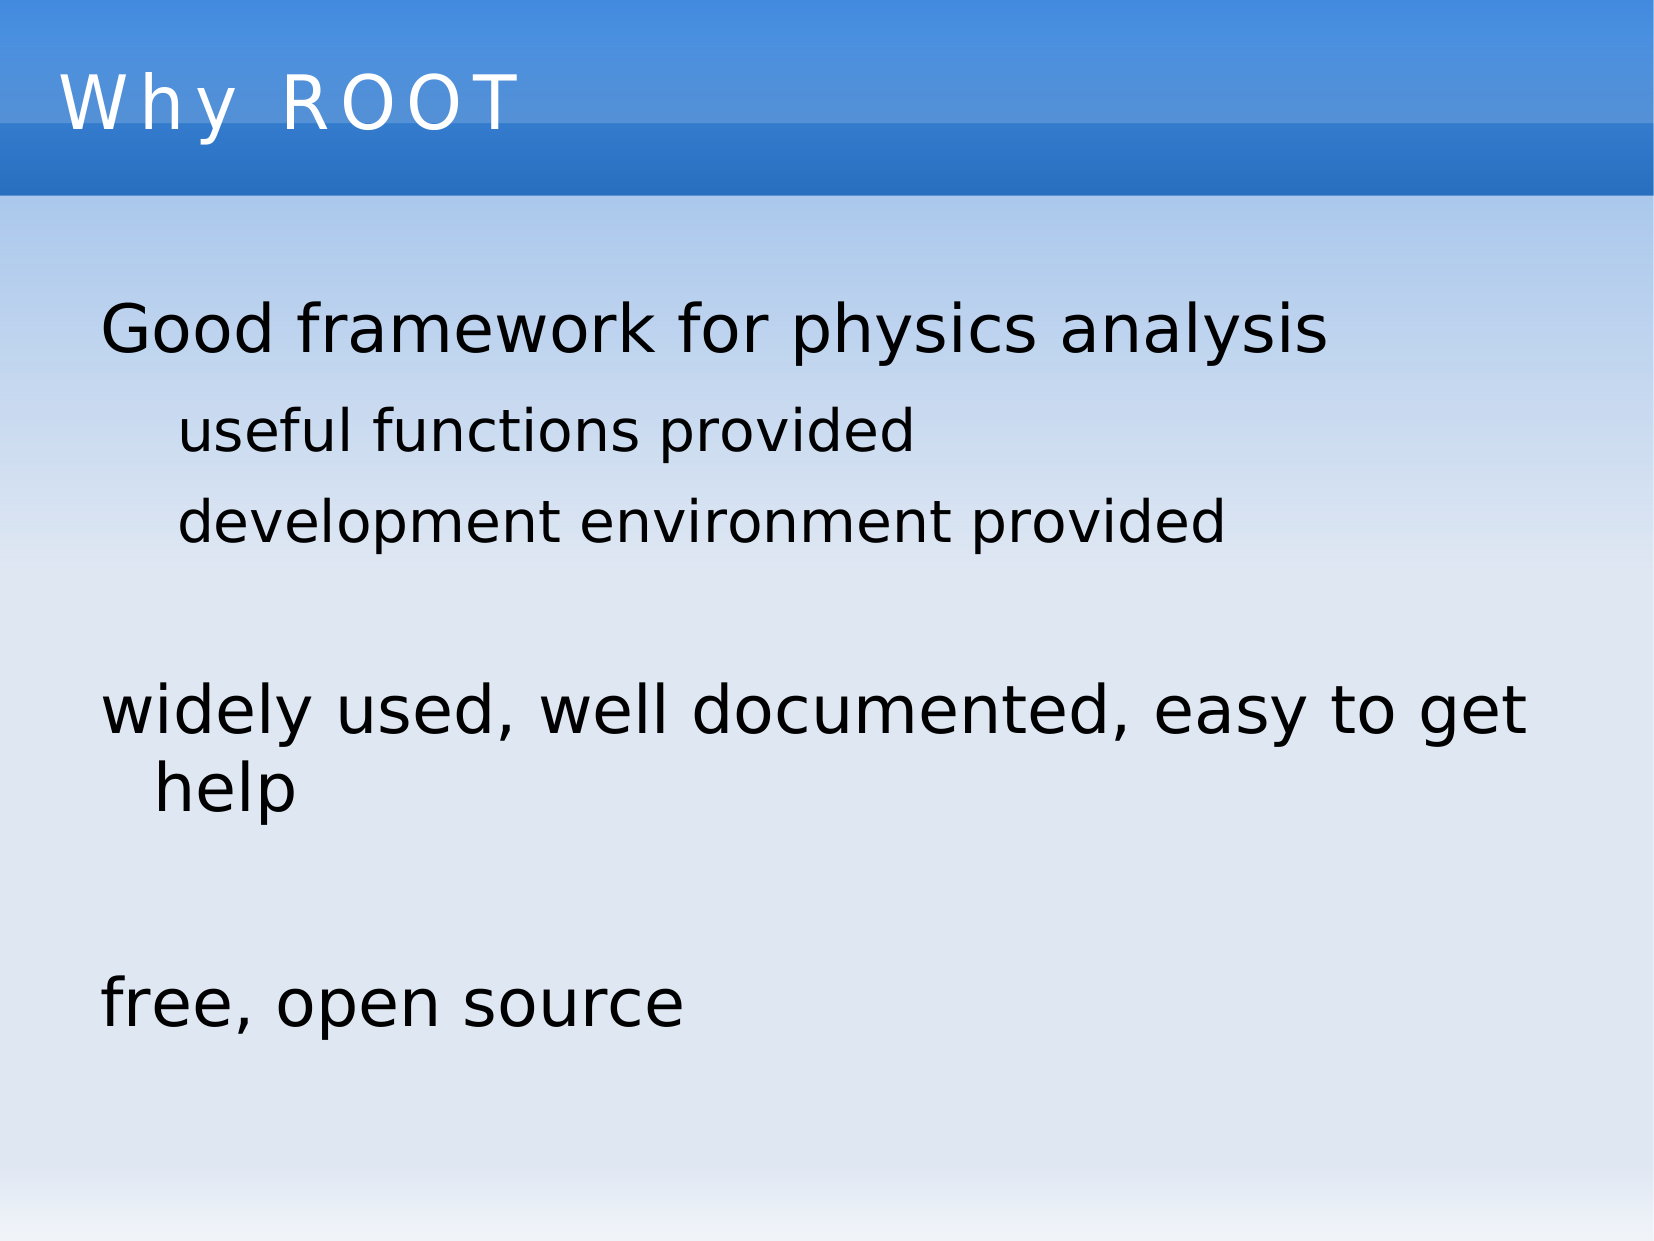

# Why ROOT
Good framework for physics analysis
useful functions provided
development environment provided
widely used, well documented, easy to get help
free, open source